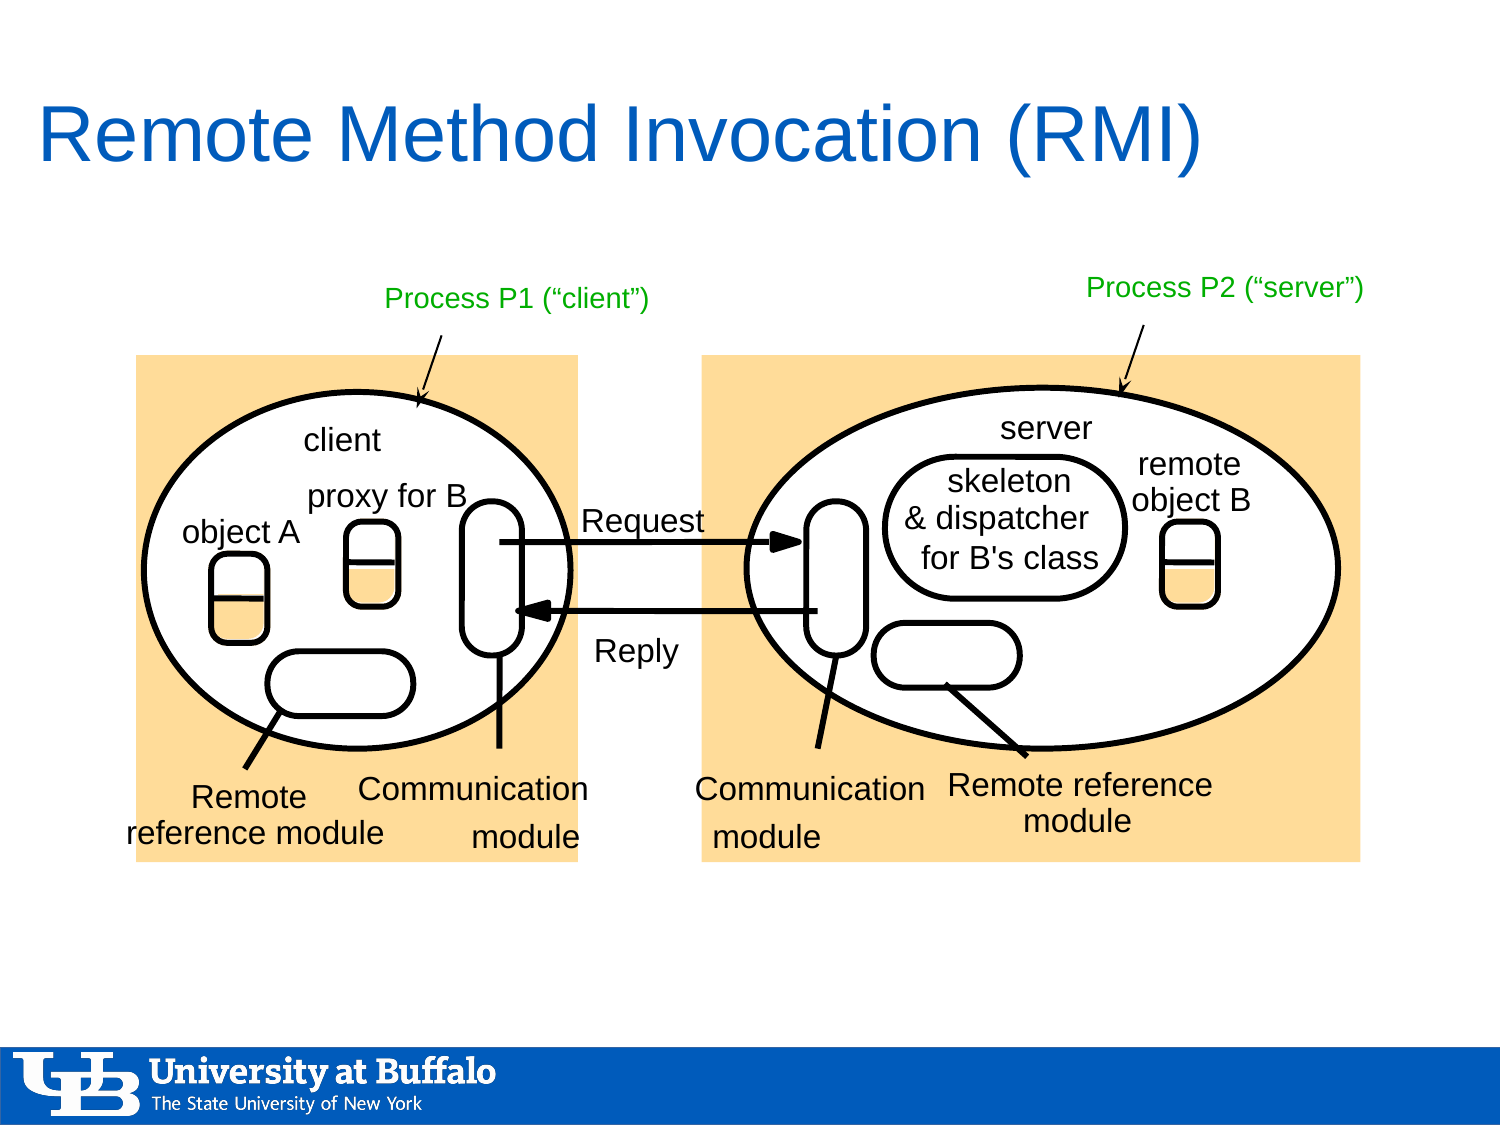

# Remote Method Invocation (RMI)
Process P2 (“server”)
Process P1 (“client”)
server
client
remote
skeleton
proxy for B
object B
& dispatcher
Request
object A
for B's class
Reply
Remote reference
Communication
Communication
Remote
 module
reference module
 module
 module